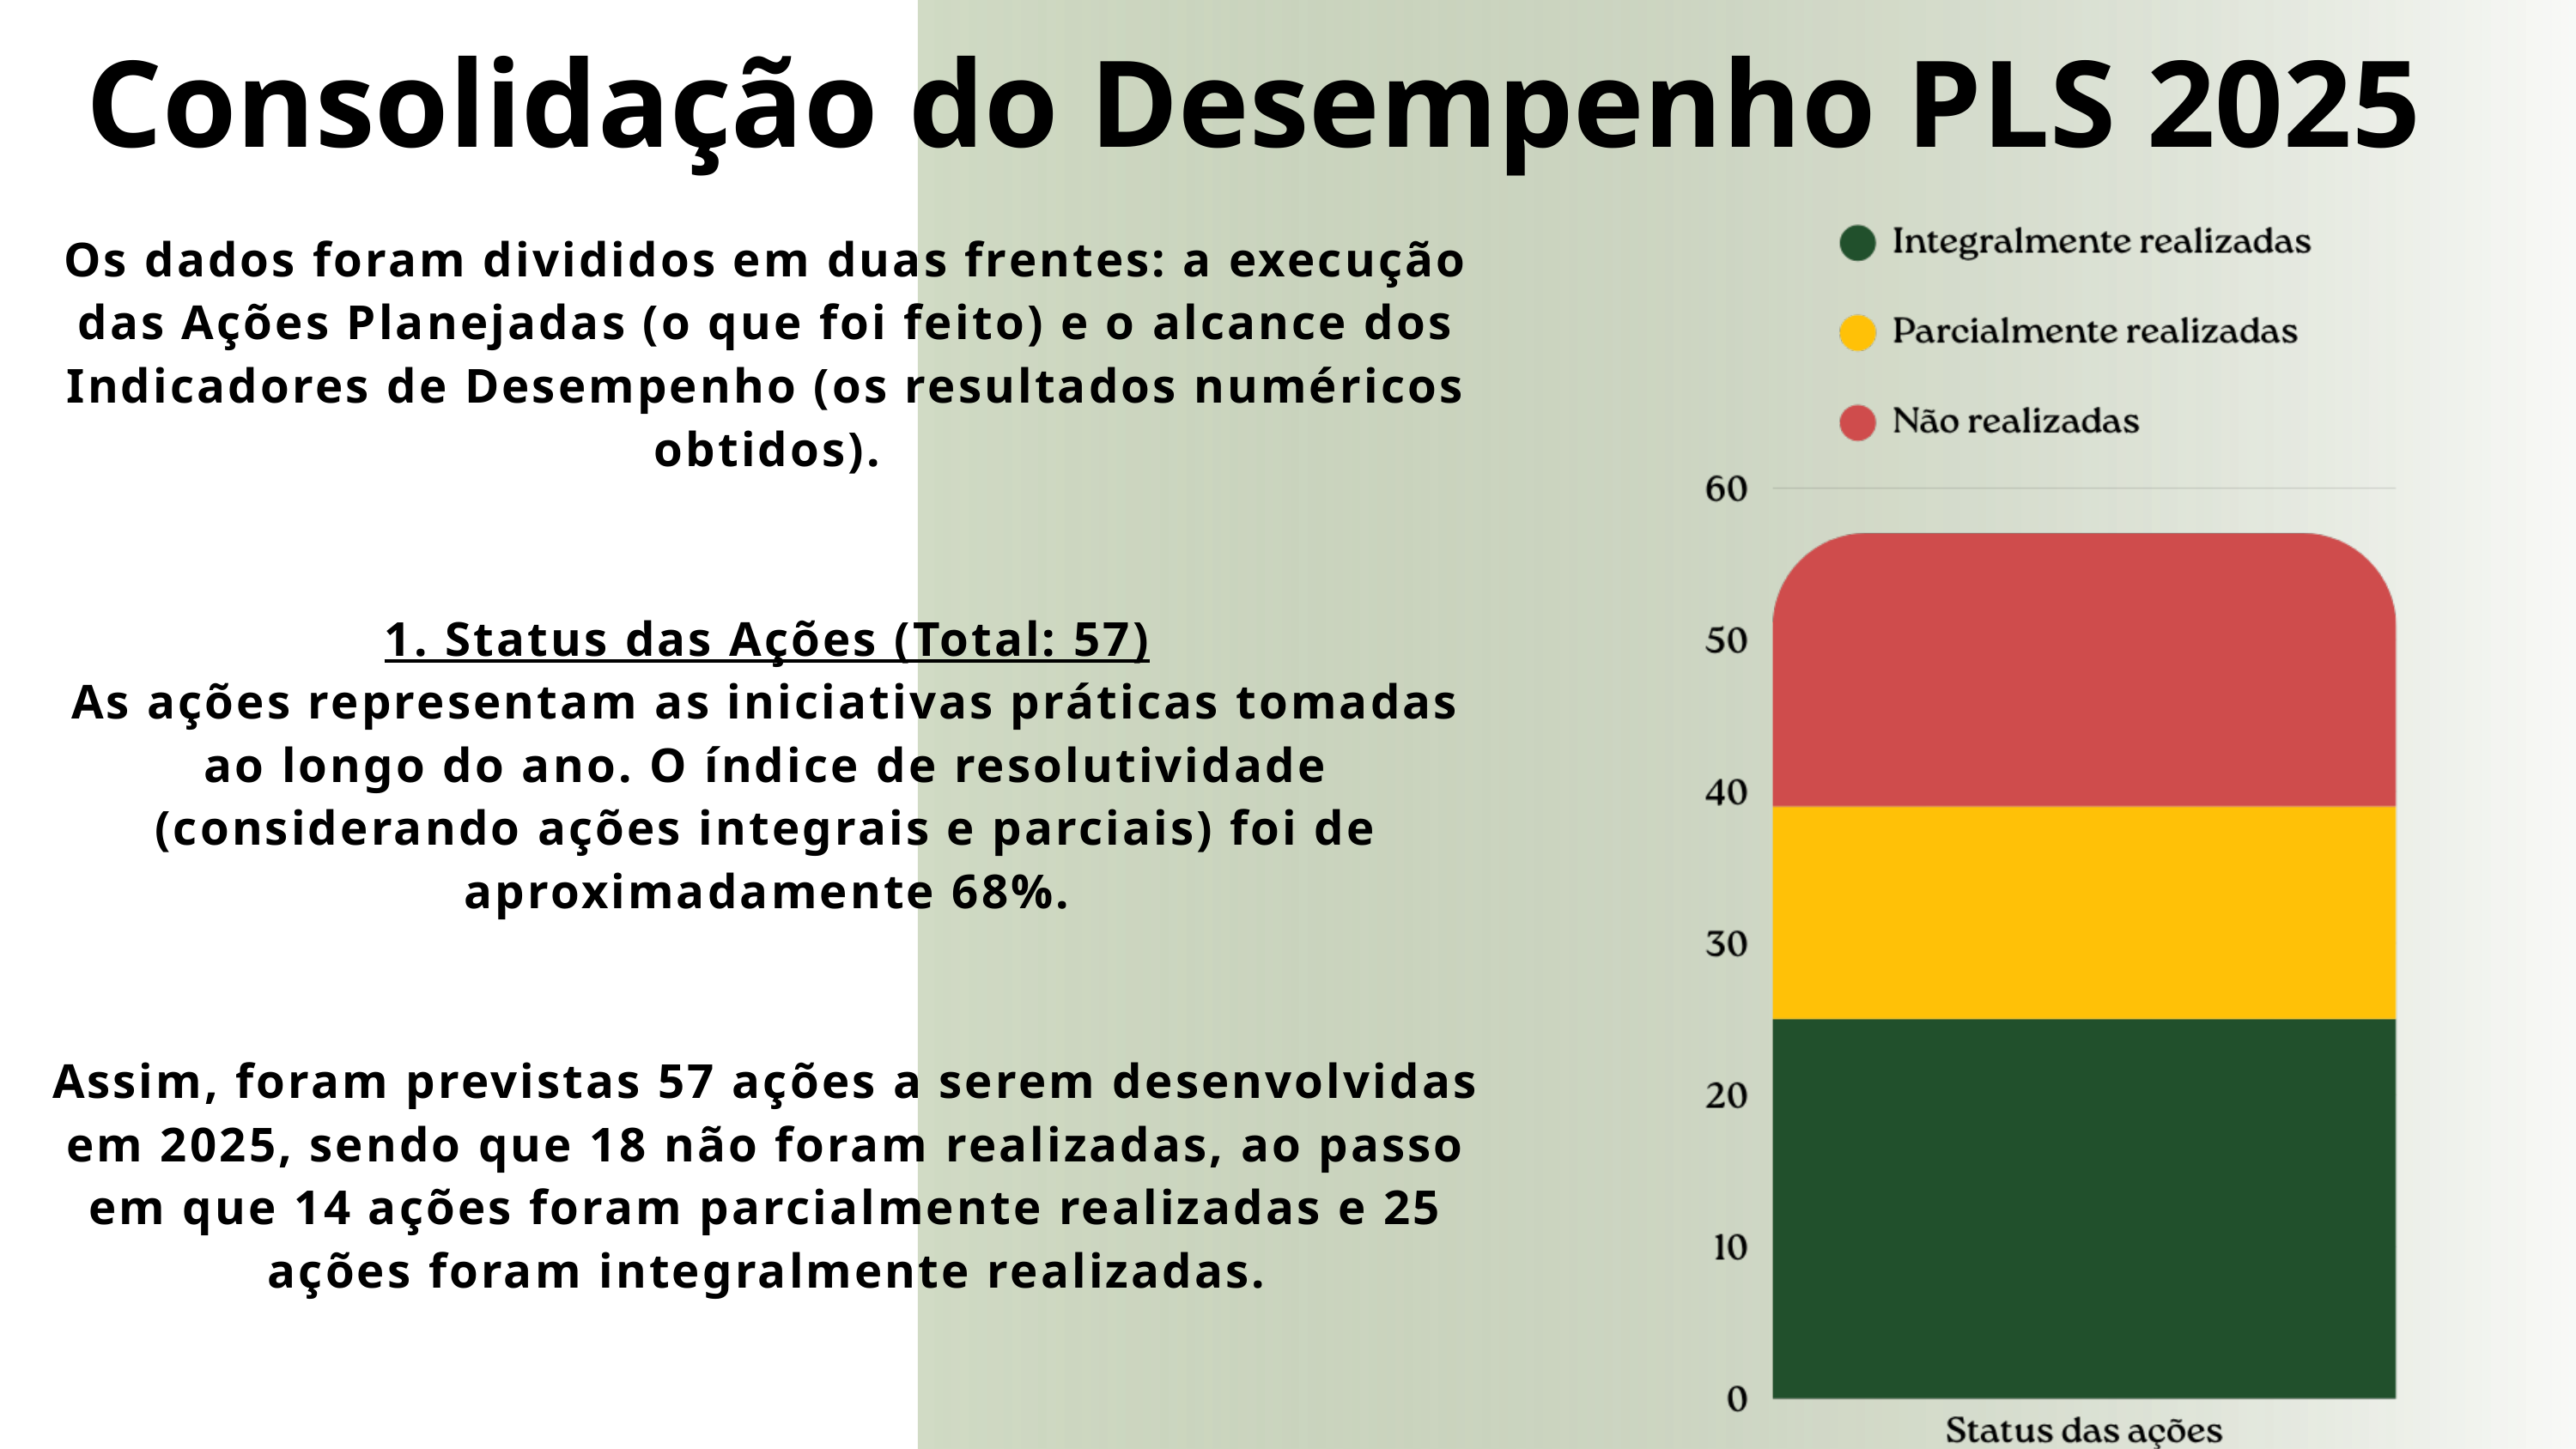

Consolidação do Desempenho PLS 2025
Os dados foram divididos em duas frentes: a execução das Ações Planejadas (o que foi feito) e o alcance dos Indicadores de Desempenho (os resultados numéricos obtidos).
1. Status das Ações (Total: 57)
As ações representam as iniciativas práticas tomadas ao longo do ano. O índice de resolutividade (considerando ações integrais e parciais) foi de aproximadamente 68%.
Assim, foram previstas 57 ações a serem desenvolvidas em 2025, sendo que 18 não foram realizadas, ao passo em que 14 ações foram parcialmente realizadas e 25 ações foram integralmente realizadas.